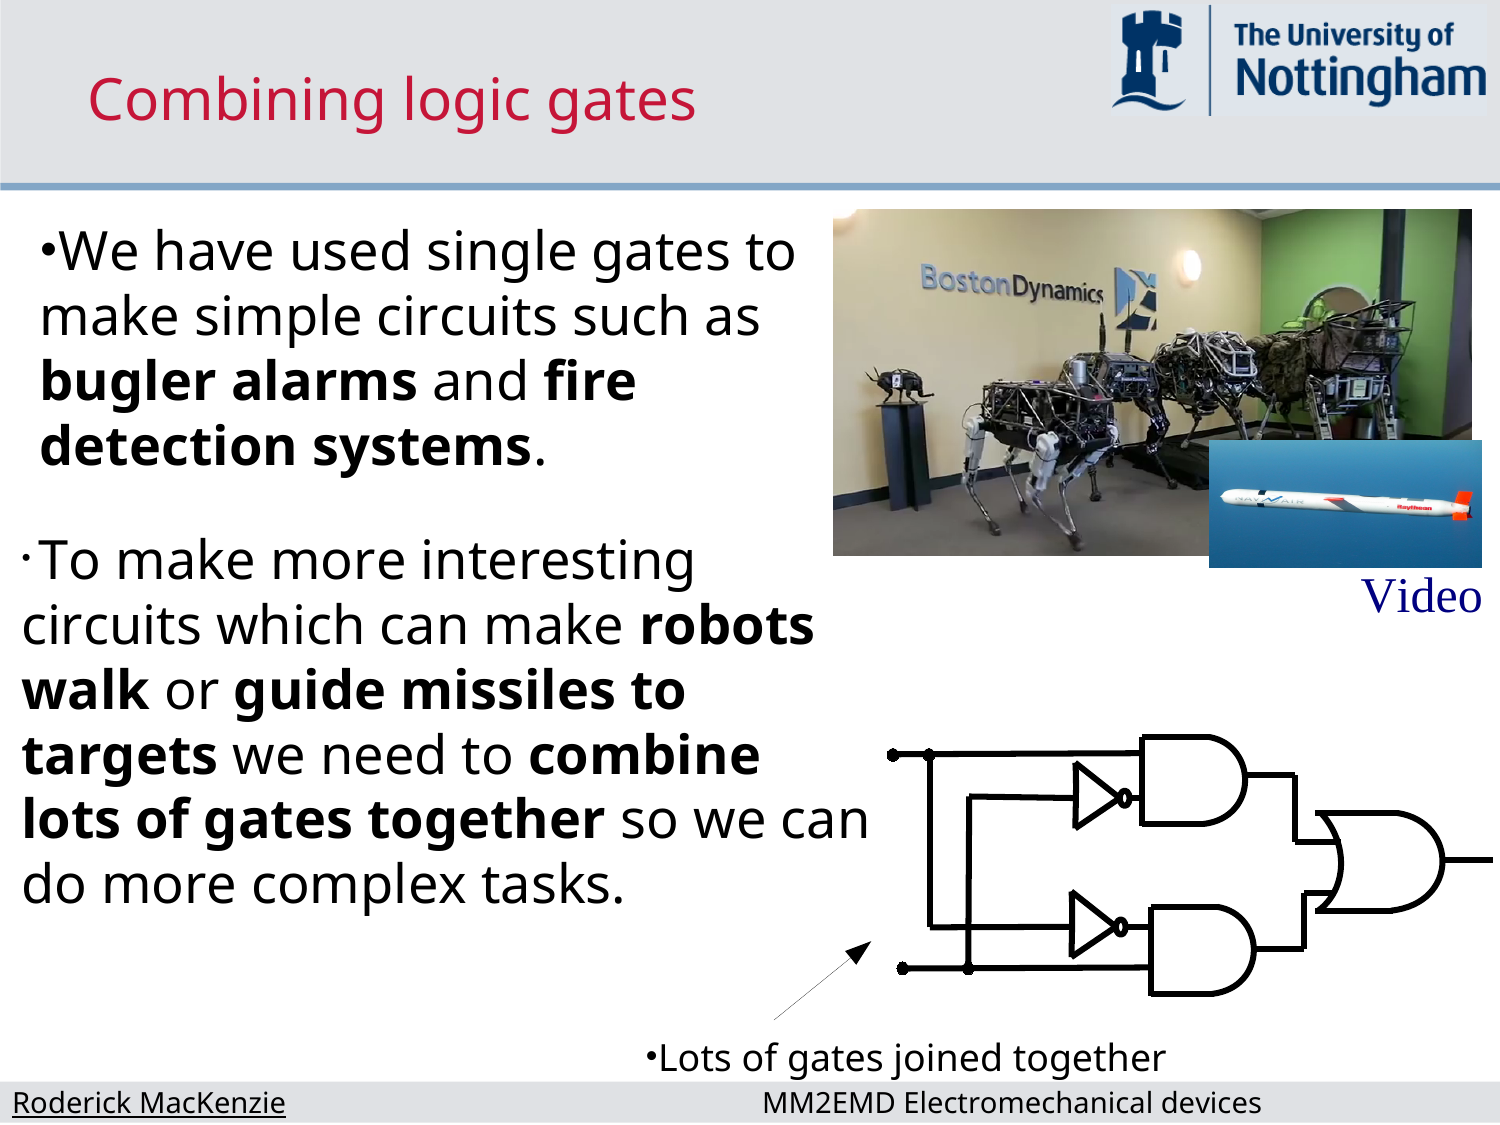

# Combining logic gates
We have used single gates to make simple circuits such as bugler alarms and fire detection systems.
 To make more interesting circuits which can make robots walk or guide missiles to targets we need to combine lots of gates together so we can do more complex tasks.
Video
Lots of gates joined together